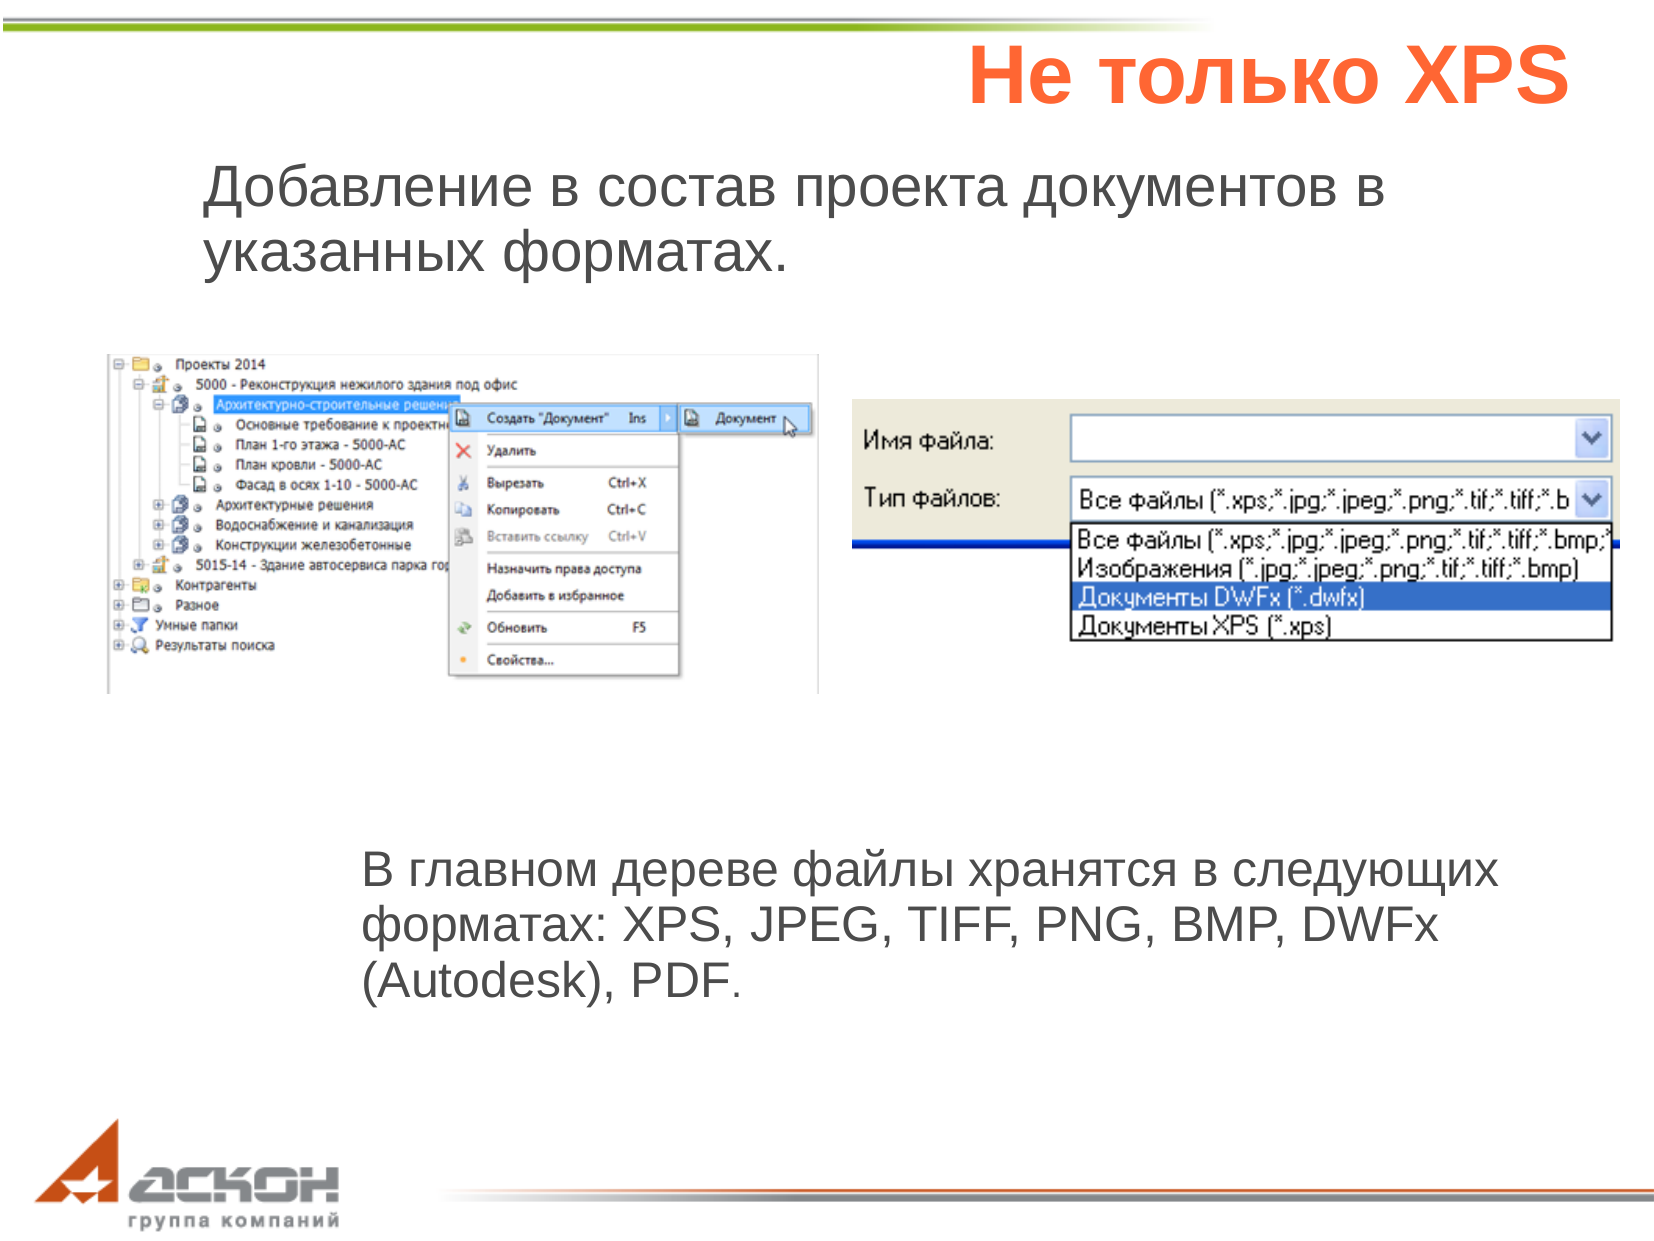

# Не только XPS
Добавление в состав проекта документов в указанных форматах.
В главном дереве файлы хранятся в следующих форматах: XPS, JPEG, TIFF, PNG, BMP, DWFx (Autodesk), PDF.